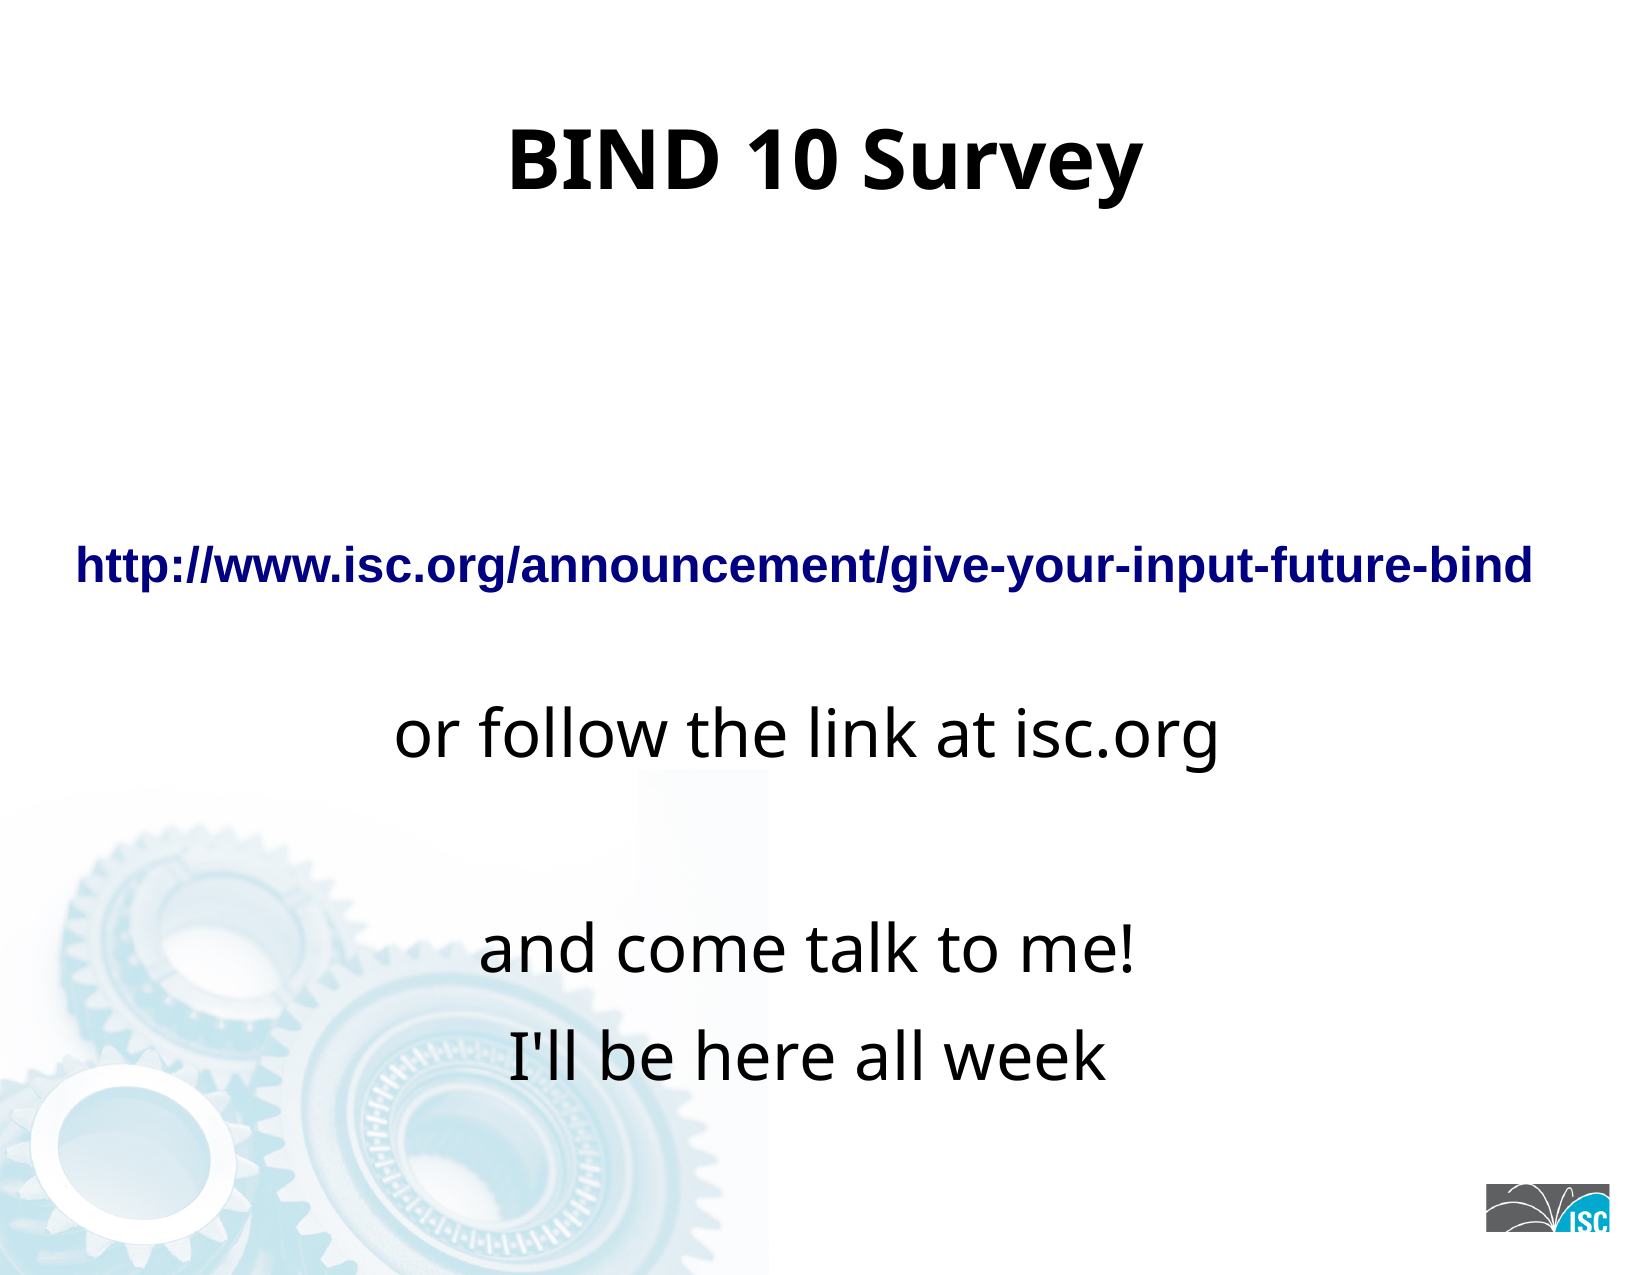

# BIND 10 Survey
or follow the link at isc.org
and come talk to me!
I'll be here all week
http://www.isc.org/announcement/give-your-input-future-bind